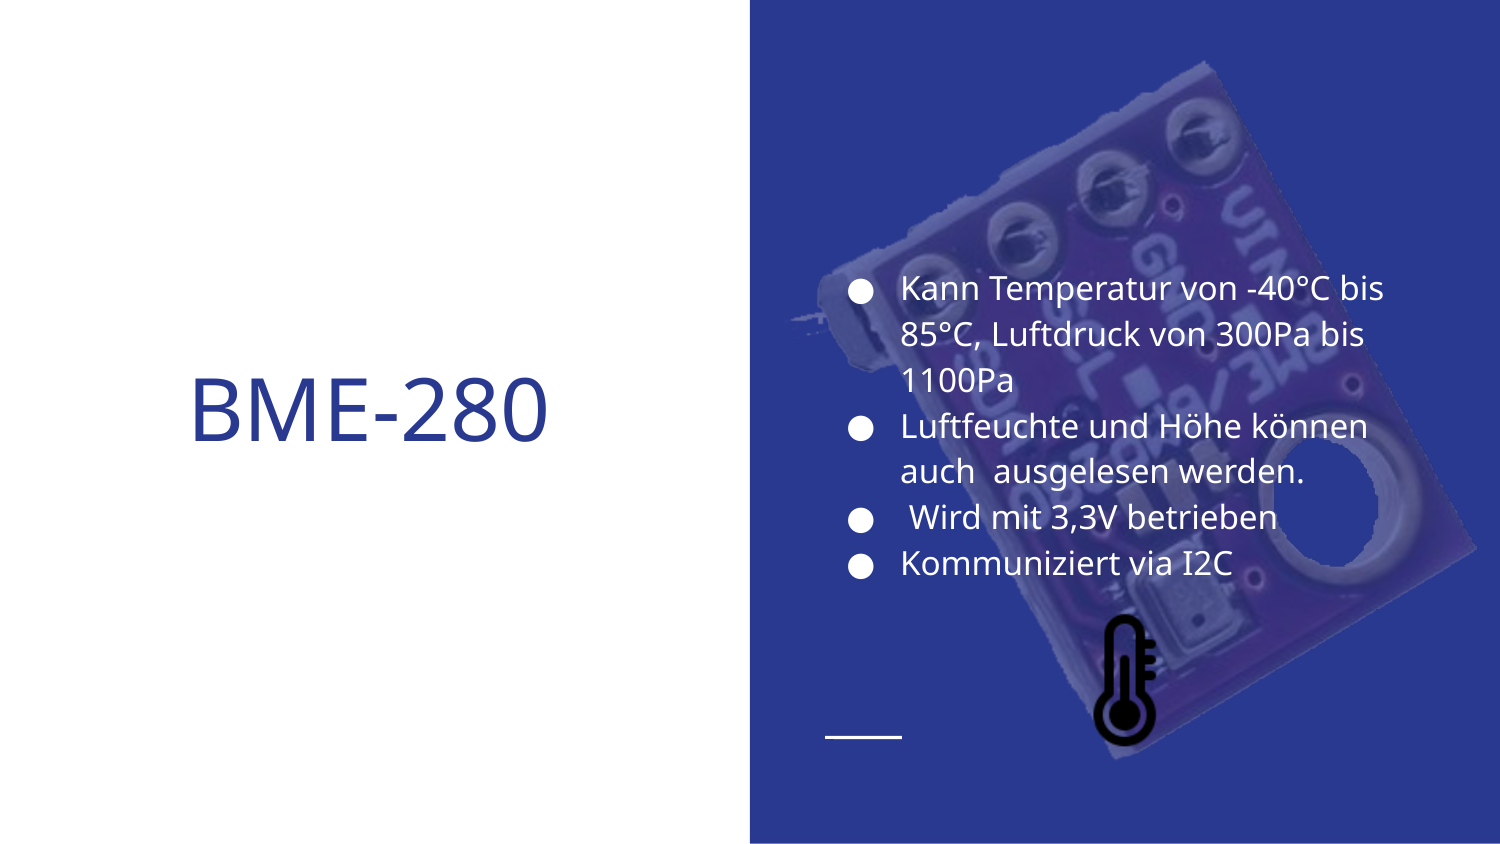

Kann Temperatur von -40°C bis 85°C, Luftdruck von 300Pa bis 1100Pa
Luftfeuchte und Höhe können auch ausgelesen werden.
 Wird mit 3,3V betrieben
Kommuniziert via I2C
# BME-280